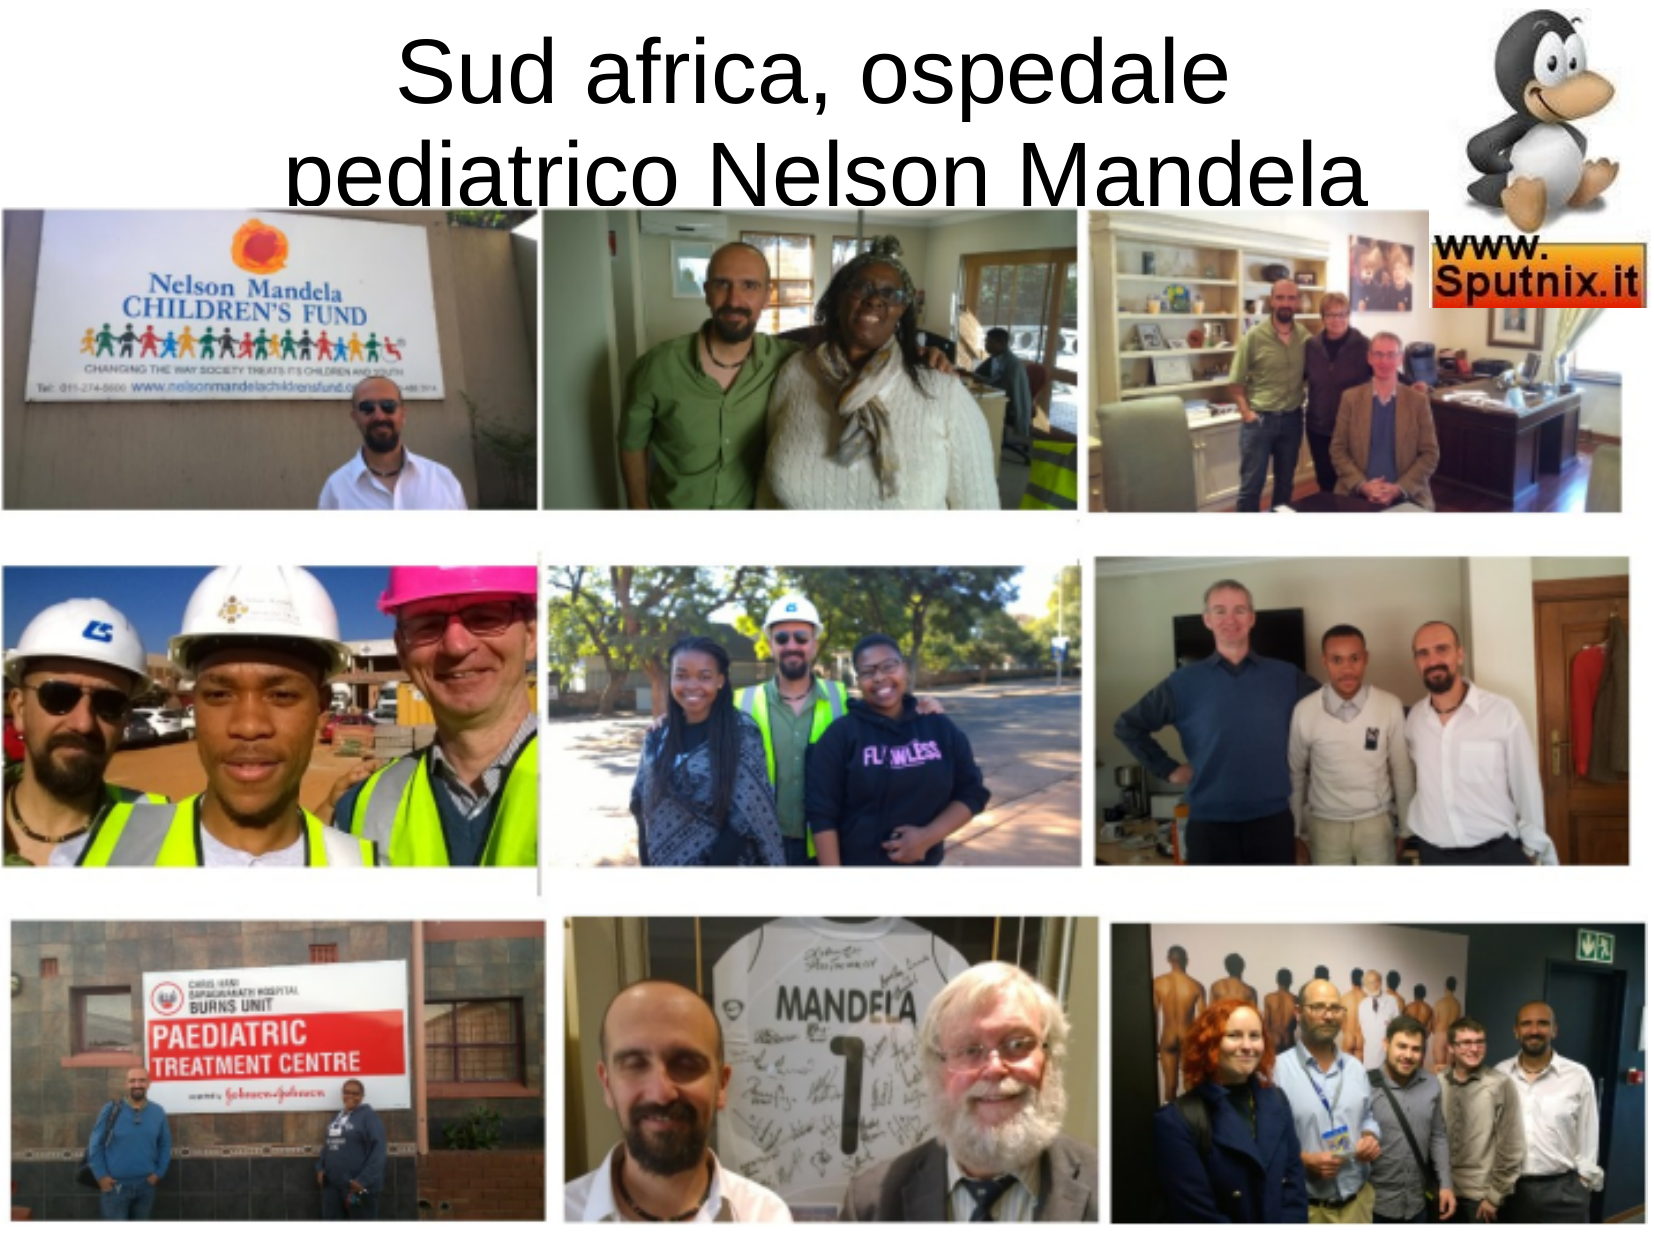

# Sud africa, ospedale pediatrico Nelson Mandela